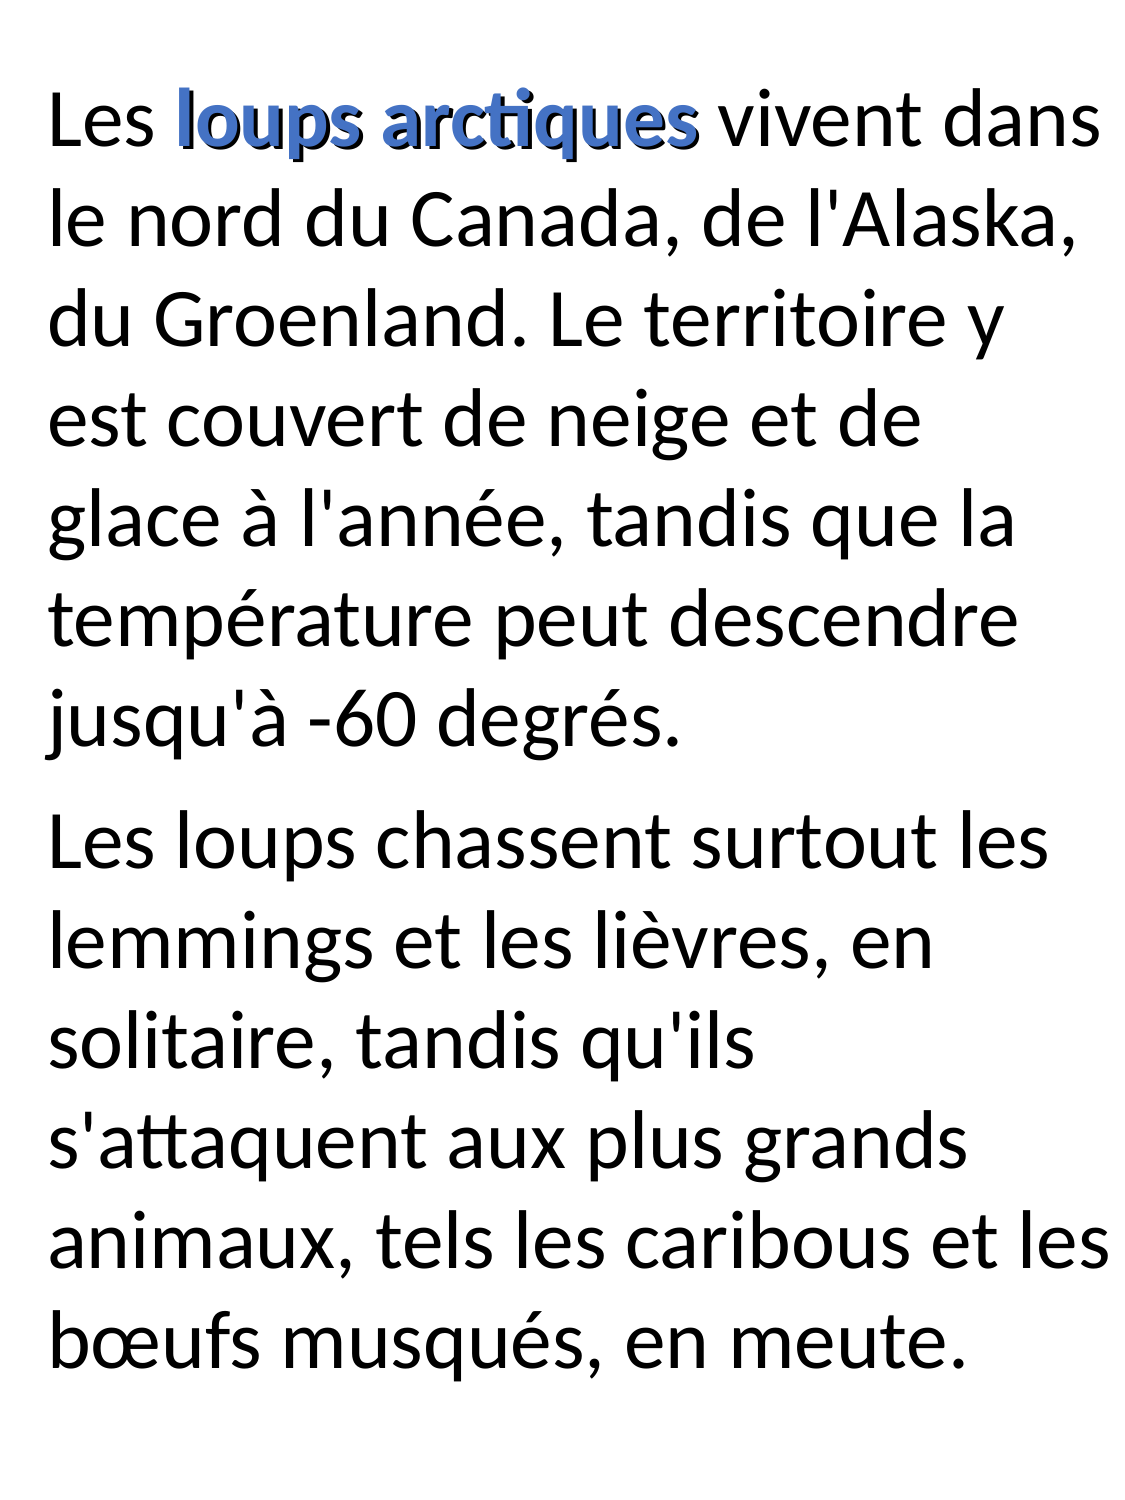

Les loups arctiques vivent dans le nord du Canada, de l'Alaska, du Groenland. Le territoire y est couvert de neige et de glace à l'année, tandis que la température peut descendre jusqu'à -60 degrés.
Les loups chassent surtout les lemmings et les lièvres, en solitaire, tandis qu'ils s'attaquent aux plus grands animaux, tels les caribous et les bœufs musqués, en meute.